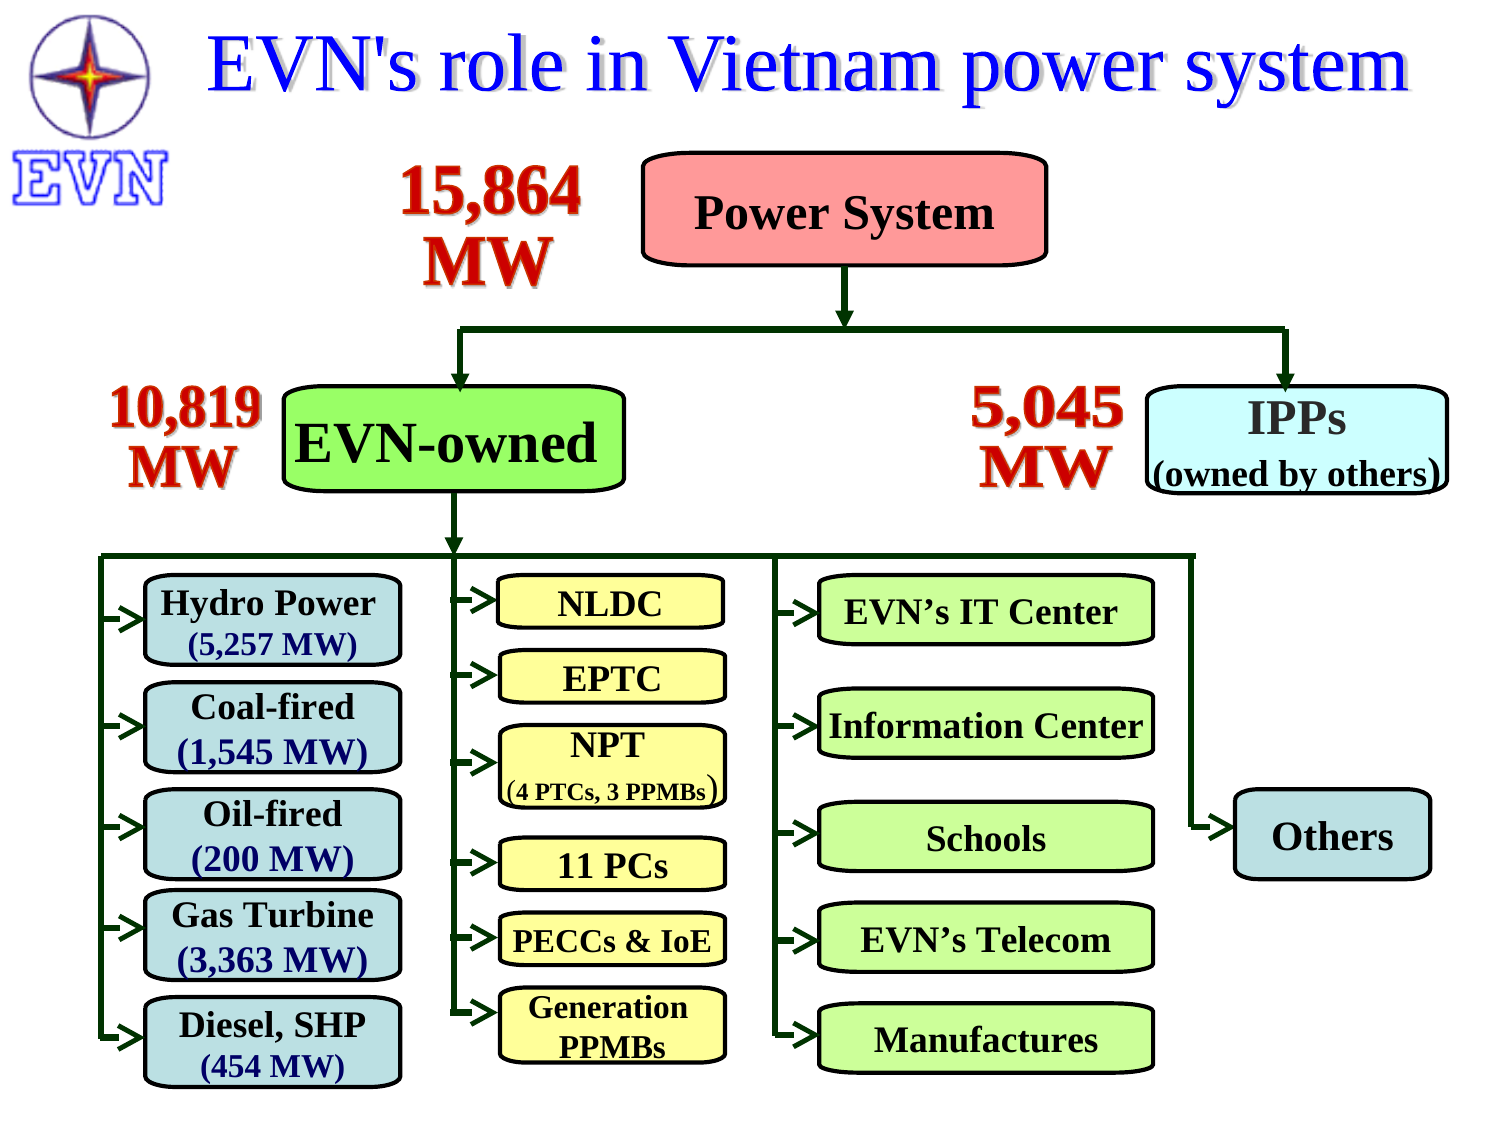

EVN's role in Vietnam power system
Power System
15,864
MW
10,819
MW
EVN-owned
5,045
MW
IPPs
(owned by others)
Hydro Power
(5,257 MW)
NLDC
EVN’s IT Center
EPTC
Coal-fired
(1,545 MW)
Information Center
NPT
(4 PTCs, 3 PPMBs)
Oil-fired
(200 MW)
Others
Schools
11 PCs
Gas Turbine
(3,363 MW)
EVN’s Telecom
PECCs & IoE
Generation
PPMBs
Diesel, SHP
(454 MW)
Manufactures